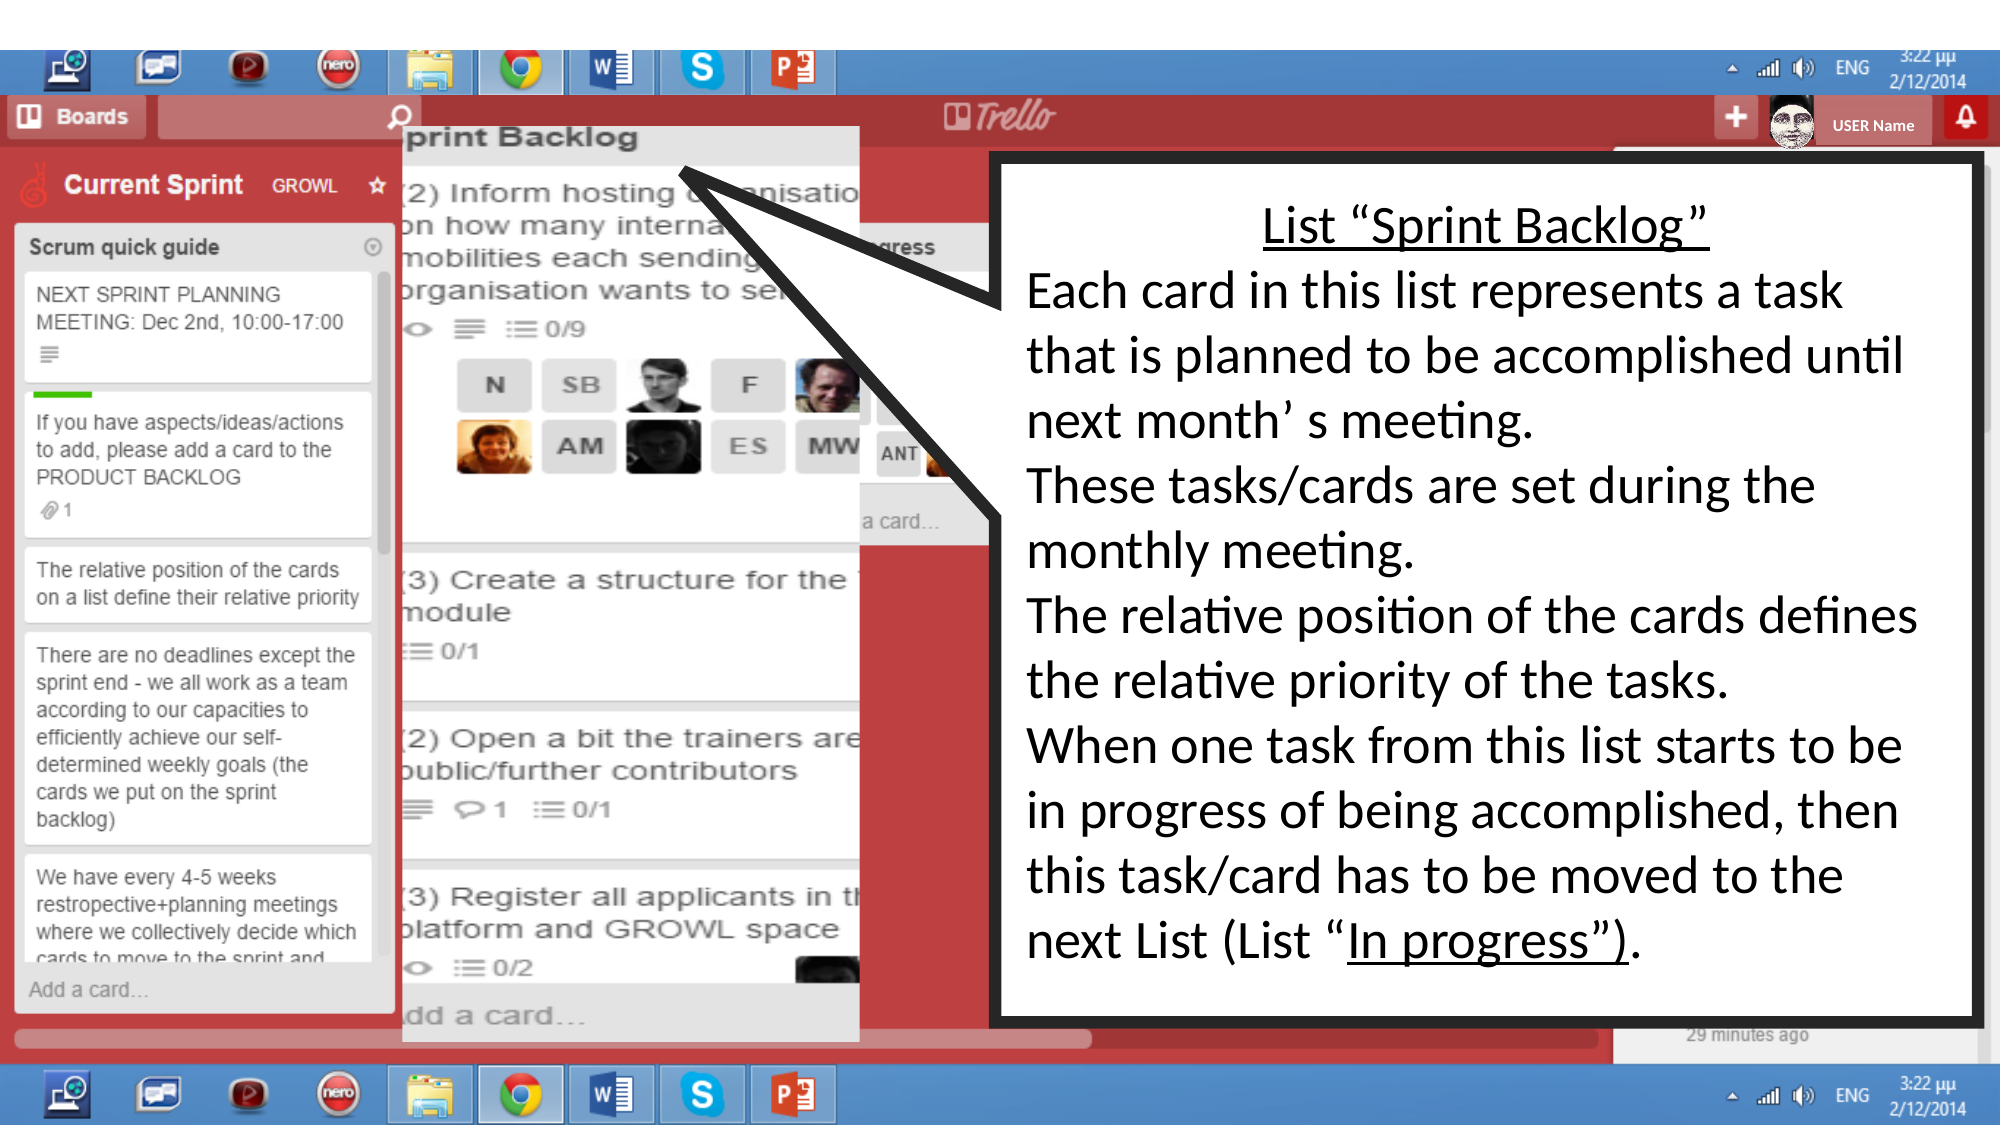

USER Name
List “Sprint Backlog”
Each card in this list represents a task that is planned to be accomplished until next month’ s meeting.
These tasks/cards are set during the monthly meeting.
The relative position of the cards defines the relative priority of the tasks.
When one task from this list starts to be in progress of being accomplished, then this task/card has to be moved to the next List (List “In progress”).